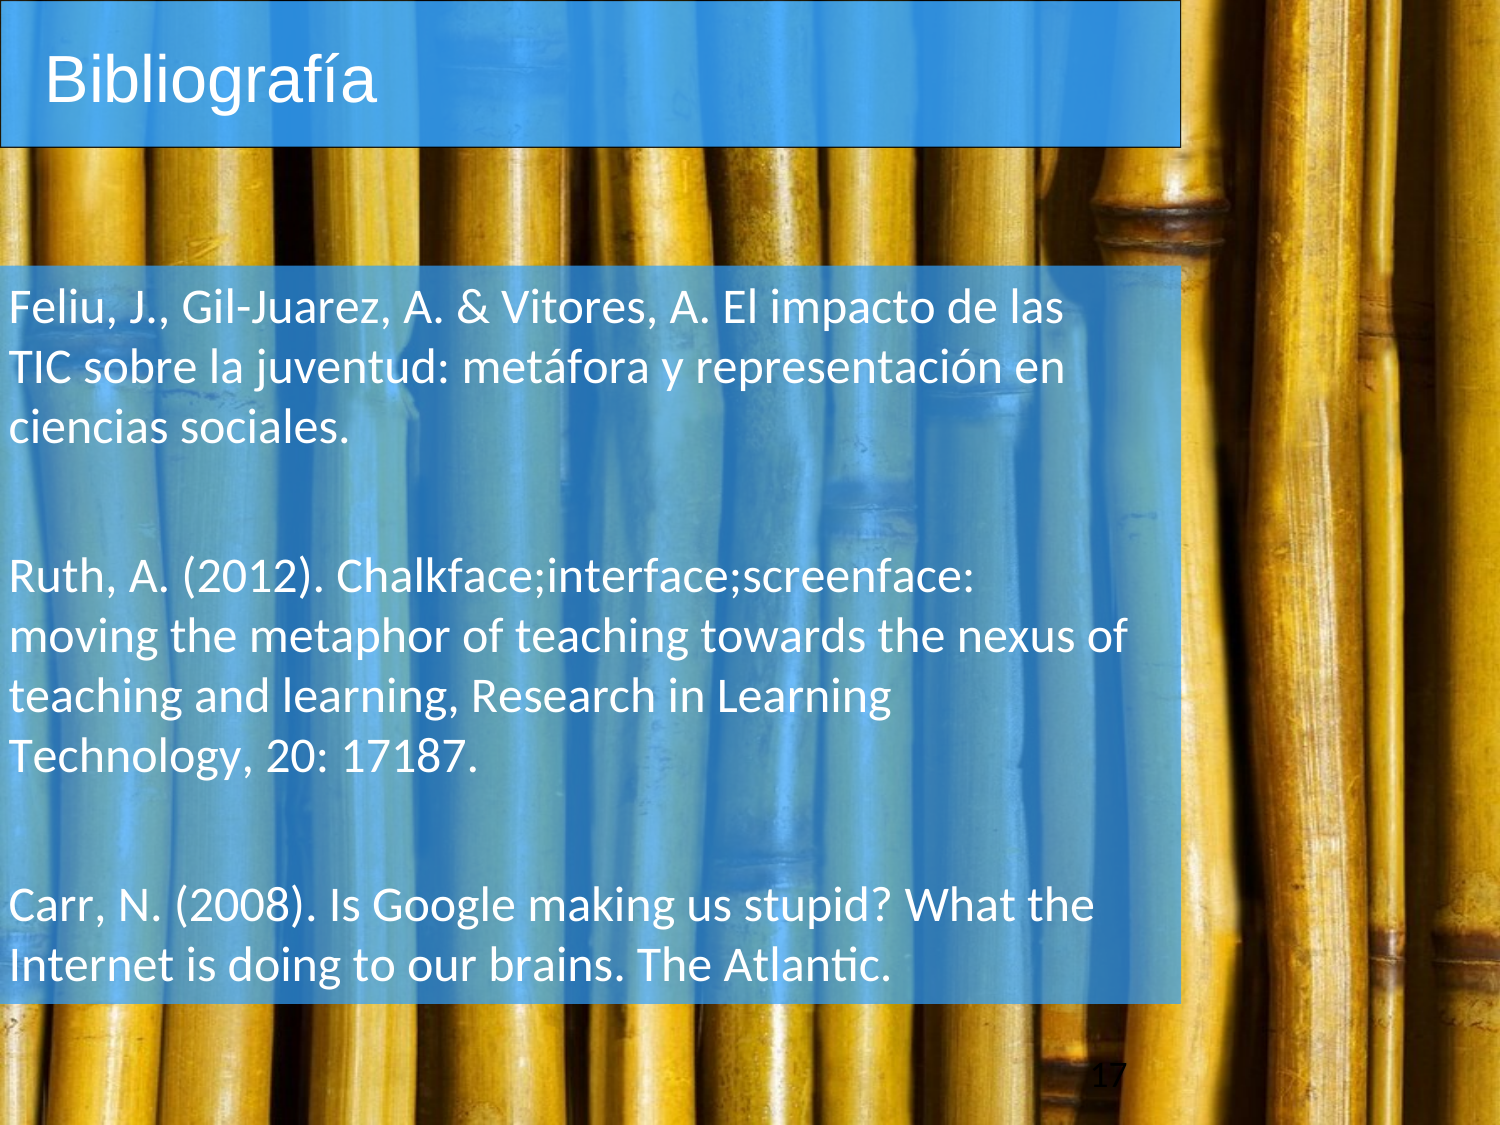

# Bibliografía
Feliu, J., Gil-Juarez, A. & Vitores, A. El impacto de las TIC sobre la juventud: metáfora y representación en ciencias sociales.
Ruth, A. (2012). Chalkface;interface;screenface: moving the metaphor of teaching towards the nexus of teaching and learning, Research in Learning Technology, 20: 17187.
Carr, N. (2008). Is Google making us stupid? What the Internet is doing to our brains. The Atlantic.
17